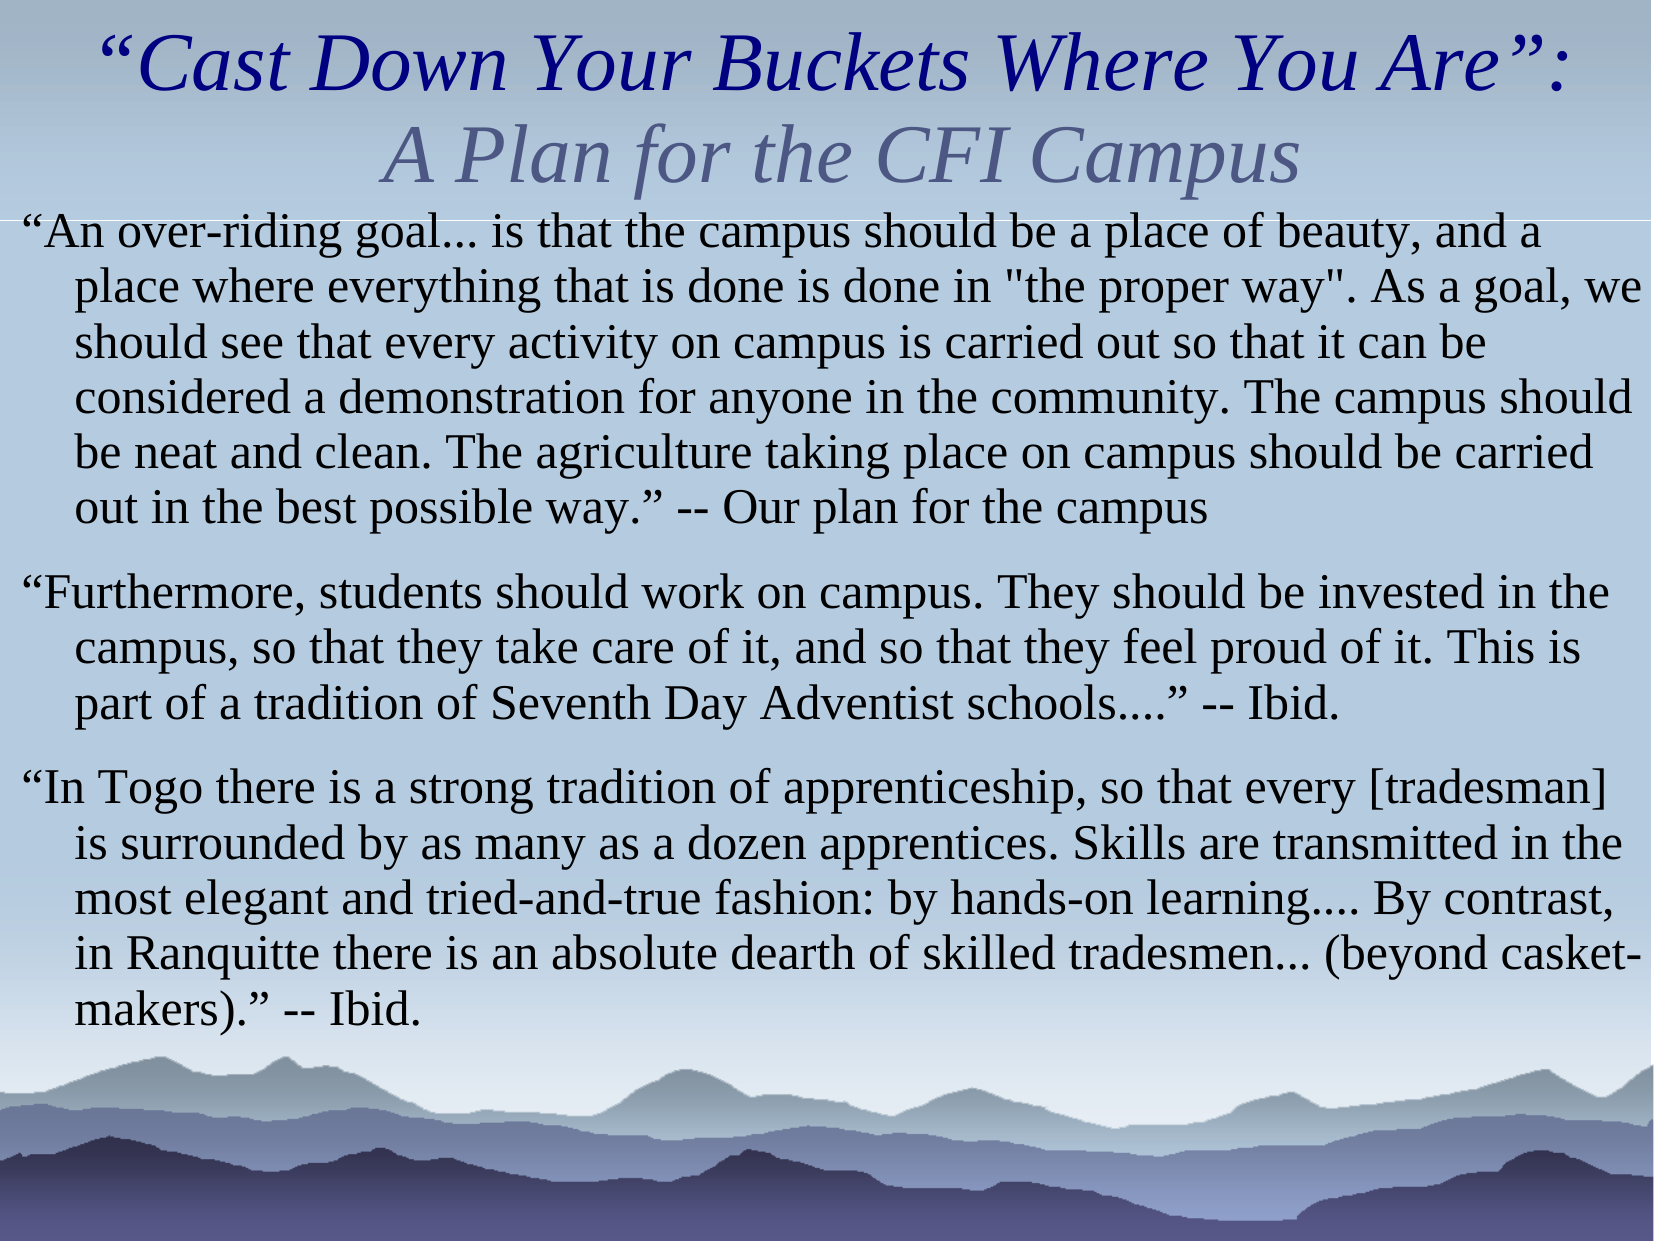

# “Cast Down Your Buckets Where You Are”: A Plan for the CFI Campus
“An over-riding goal... is that the campus should be a place of beauty, and a place where everything that is done is done in "the proper way". As a goal, we should see that every activity on campus is carried out so that it can be considered a demonstration for anyone in the community. The campus should be neat and clean. The agriculture taking place on campus should be carried out in the best possible way.” -- Our plan for the campus
“Furthermore, students should work on campus. They should be invested in the campus, so that they take care of it, and so that they feel proud of it. This is part of a tradition of Seventh Day Adventist schools....” -- Ibid.
“In Togo there is a strong tradition of apprenticeship, so that every [tradesman] is surrounded by as many as a dozen apprentices. Skills are transmitted in the most elegant and tried-and-true fashion: by hands-on learning.... By contrast, in Ranquitte there is an absolute dearth of skilled tradesmen... (beyond casket-makers).” -- Ibid.